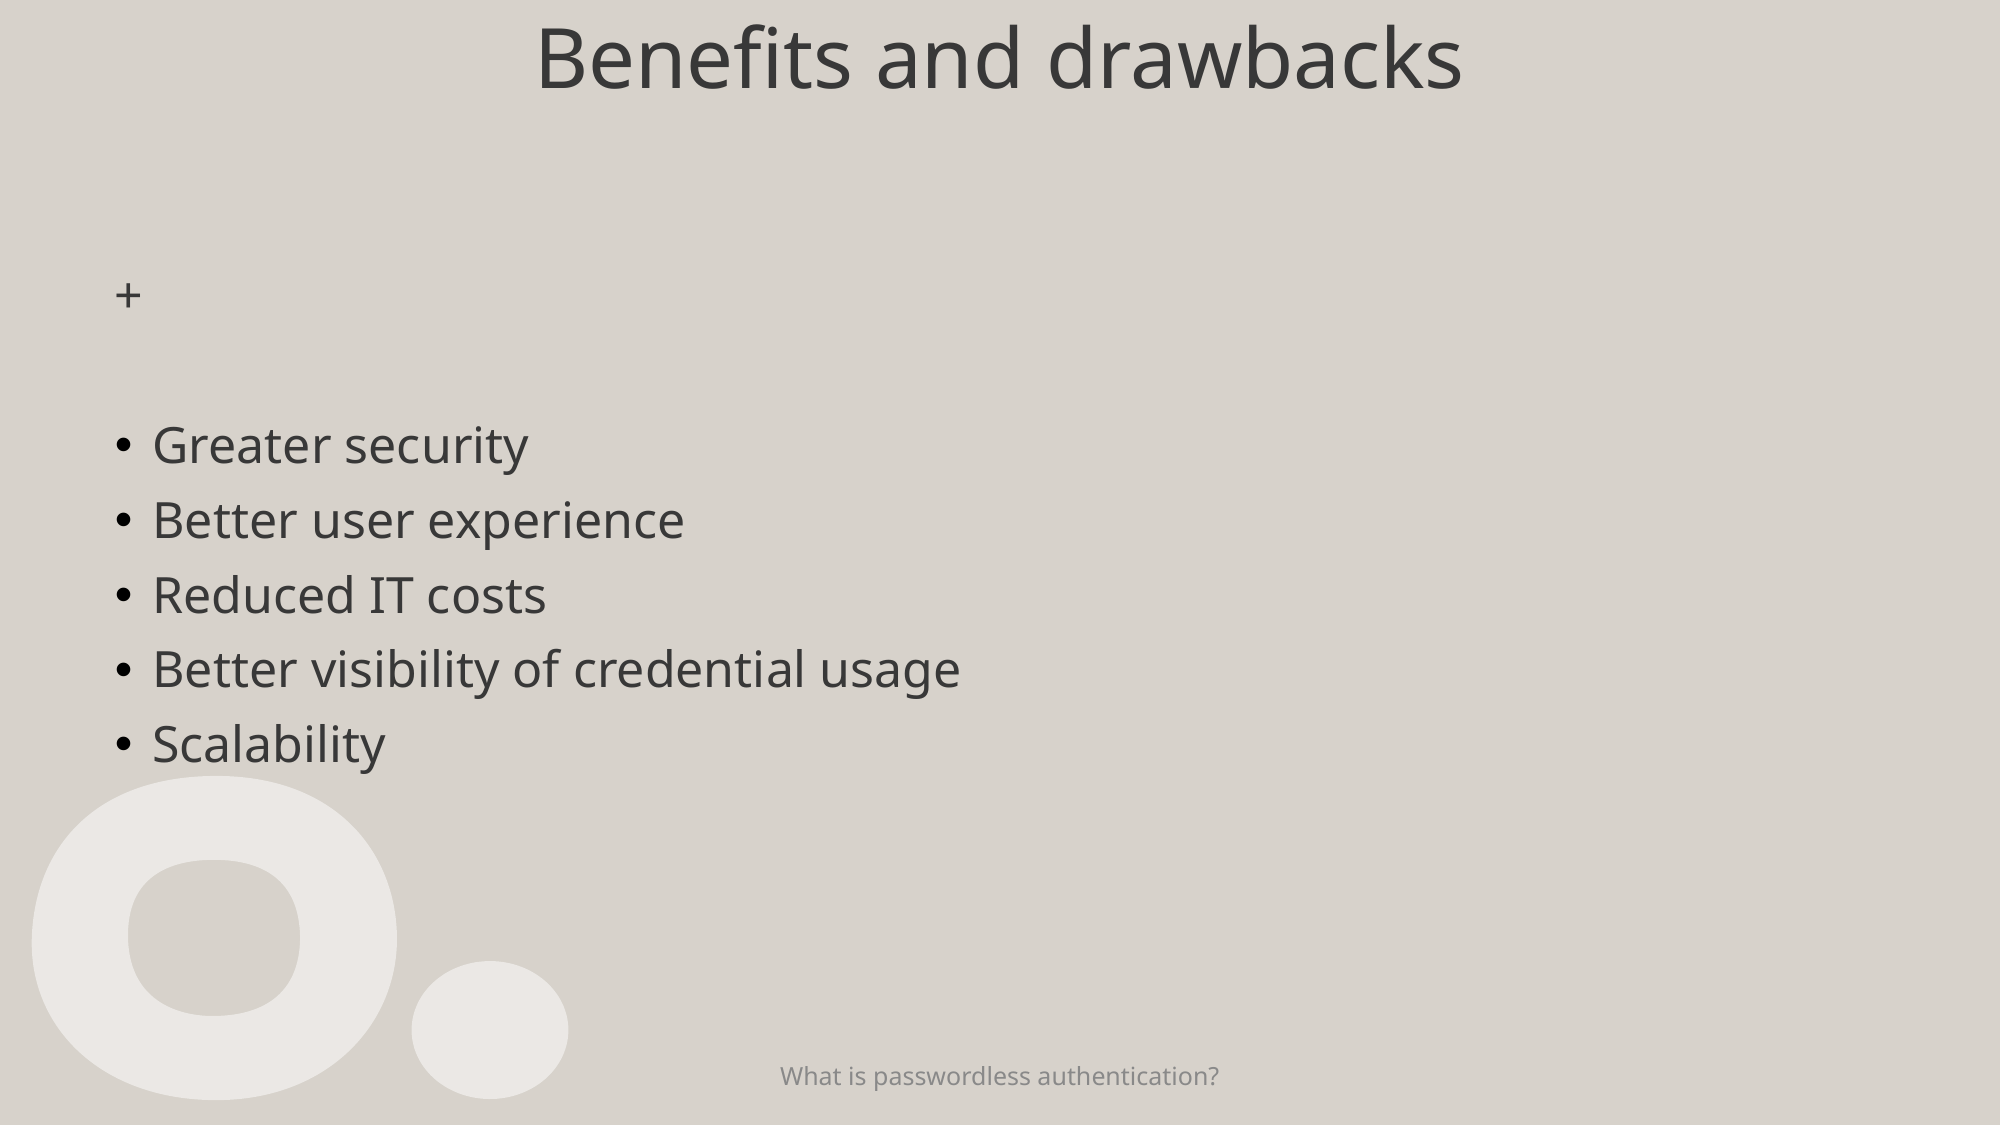

Benefits and drawbacks
# +
Greater security
Better user experience
Reduced IT costs
Better visibility of credential usage
Scalability
What is passwordless authentication?